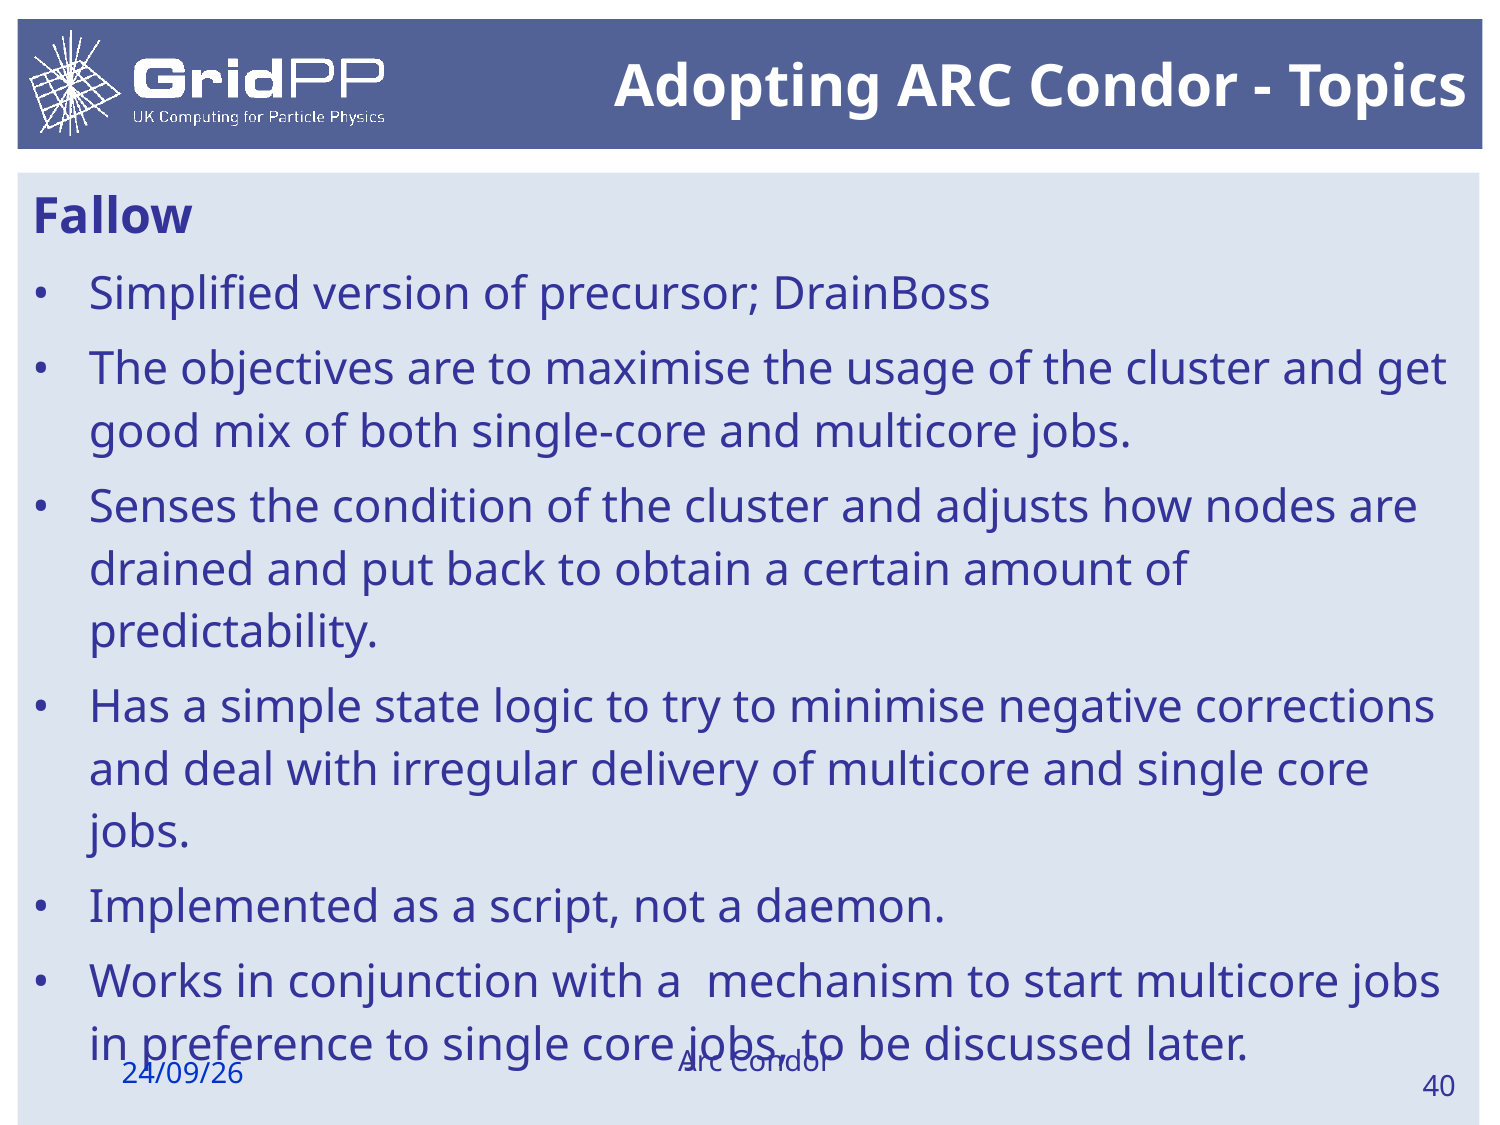

# Adopting ARC Condor - Topics
Fallow
Simplified version of precursor; DrainBoss
The objectives are to maximise the usage of the cluster and get good mix of both single-core and multicore jobs.
Senses the condition of the cluster and adjusts how nodes are drained and put back to obtain a certain amount of predictability.
Has a simple state logic to try to minimise negative corrections and deal with irregular delivery of multicore and single core jobs.
Implemented as a script, not a daemon.
Works in conjunction with a mechanism to start multicore jobs in preference to single core jobs, to be discussed later.
Arc Condor